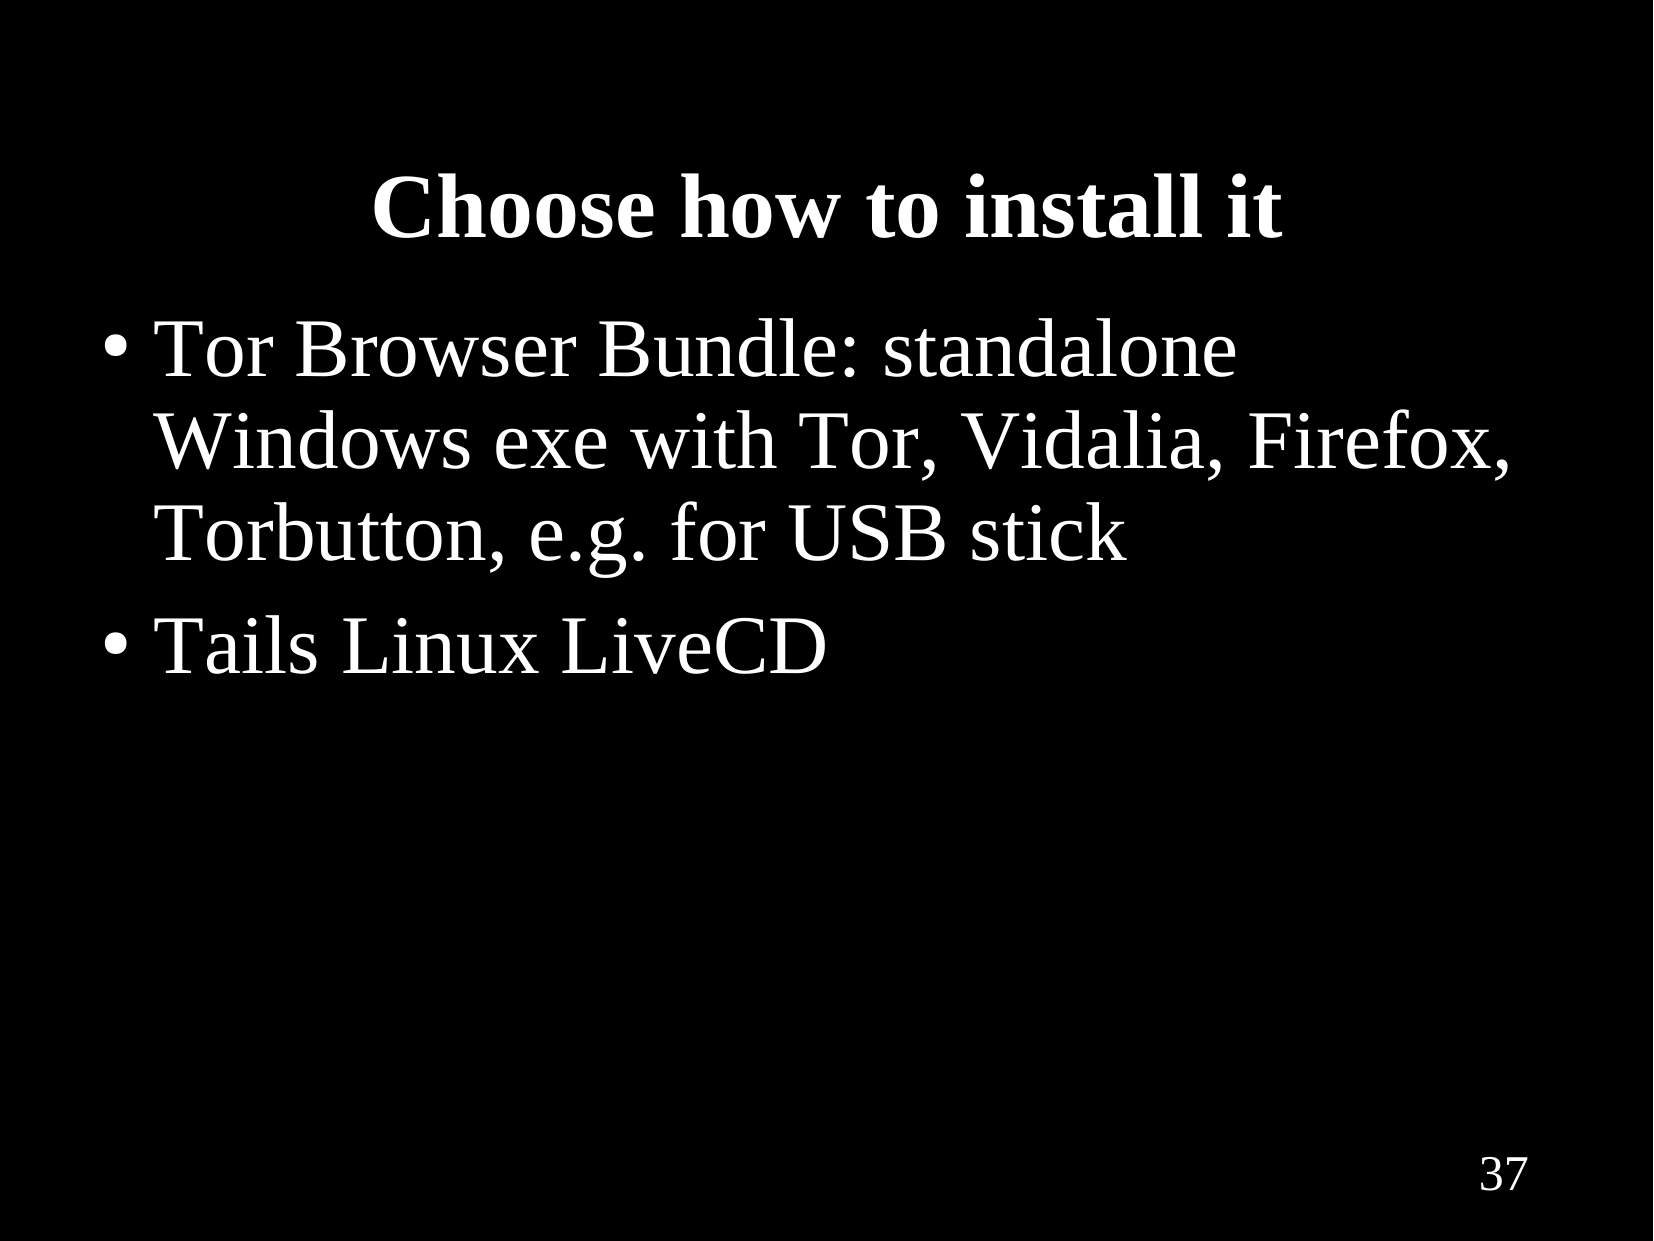

# Choose how to install it
Tor Browser Bundle: standalone Windows exe with Tor, Vidalia, Firefox, Torbutton, e.g. for USB stick
Tails Linux LiveCD